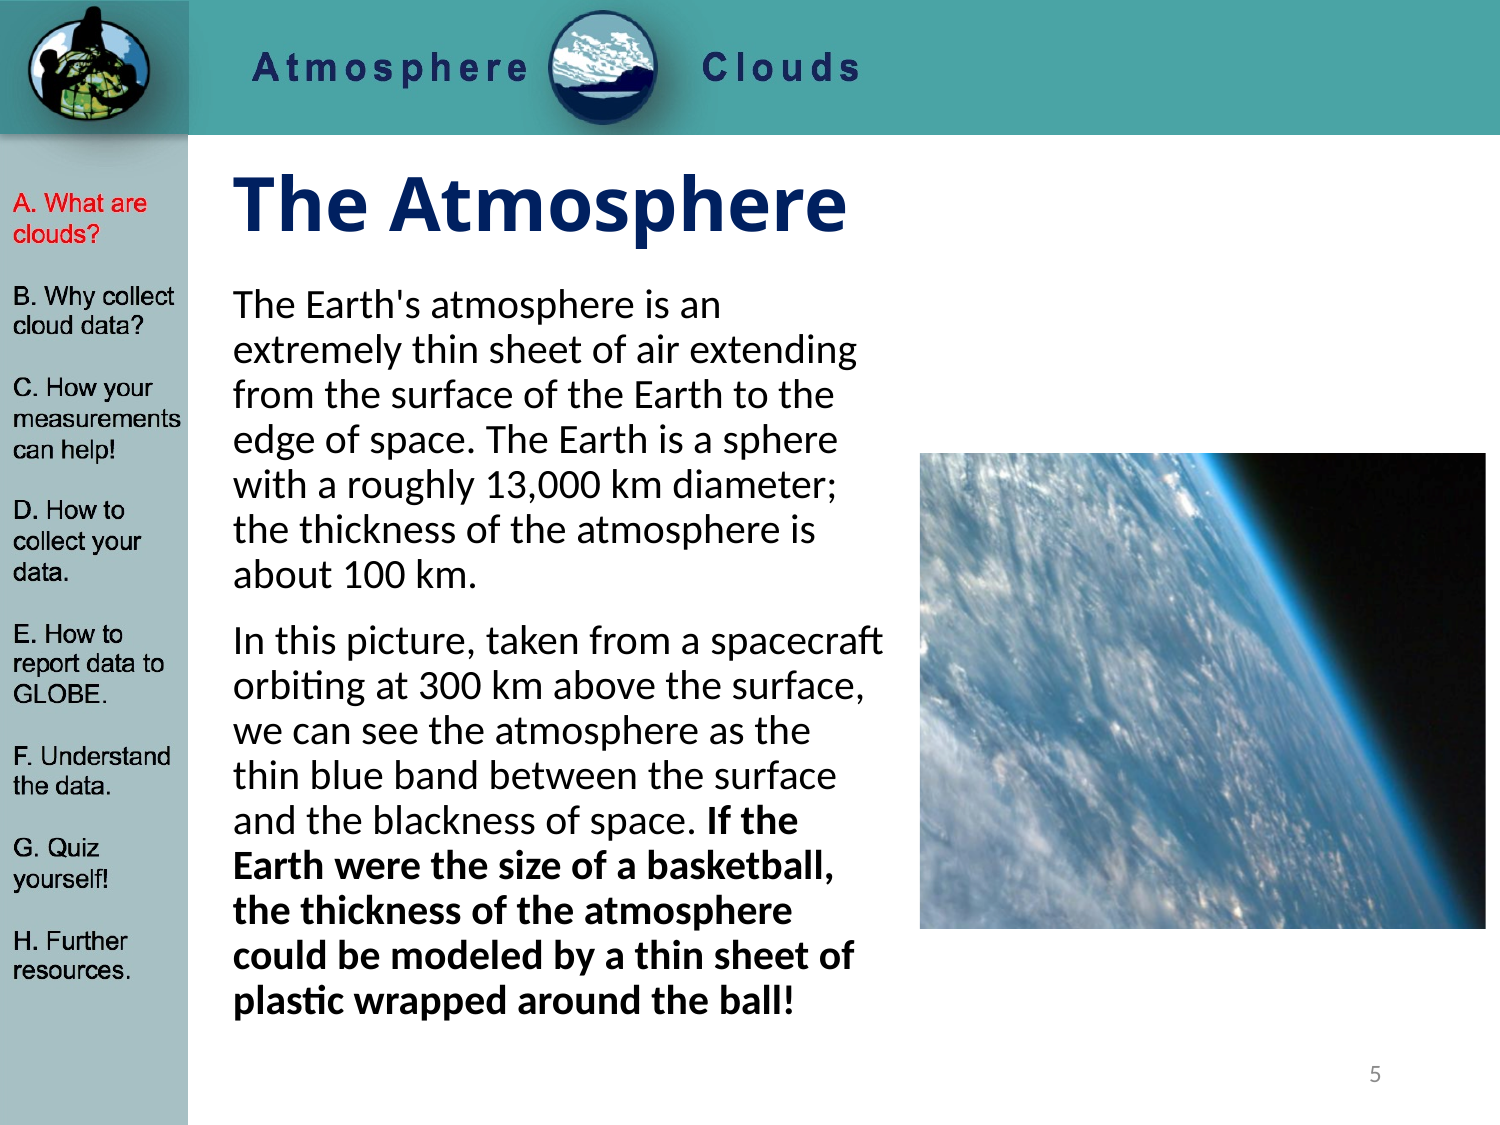

# The Atmosphere
The Earth's atmosphere is an extremely thin sheet of air extending from the surface of the Earth to the edge of space. The Earth is a sphere with a roughly 13,000 km diameter; the thickness of the atmosphere is about 100 km.
In this picture, taken from a spacecraft orbiting at 300 km above the surface, we can see the atmosphere as the thin blue band between the surface and the blackness of space. If the Earth were the size of a basketball, the thickness of the atmosphere could be modeled by a thin sheet of plastic wrapped around the ball!